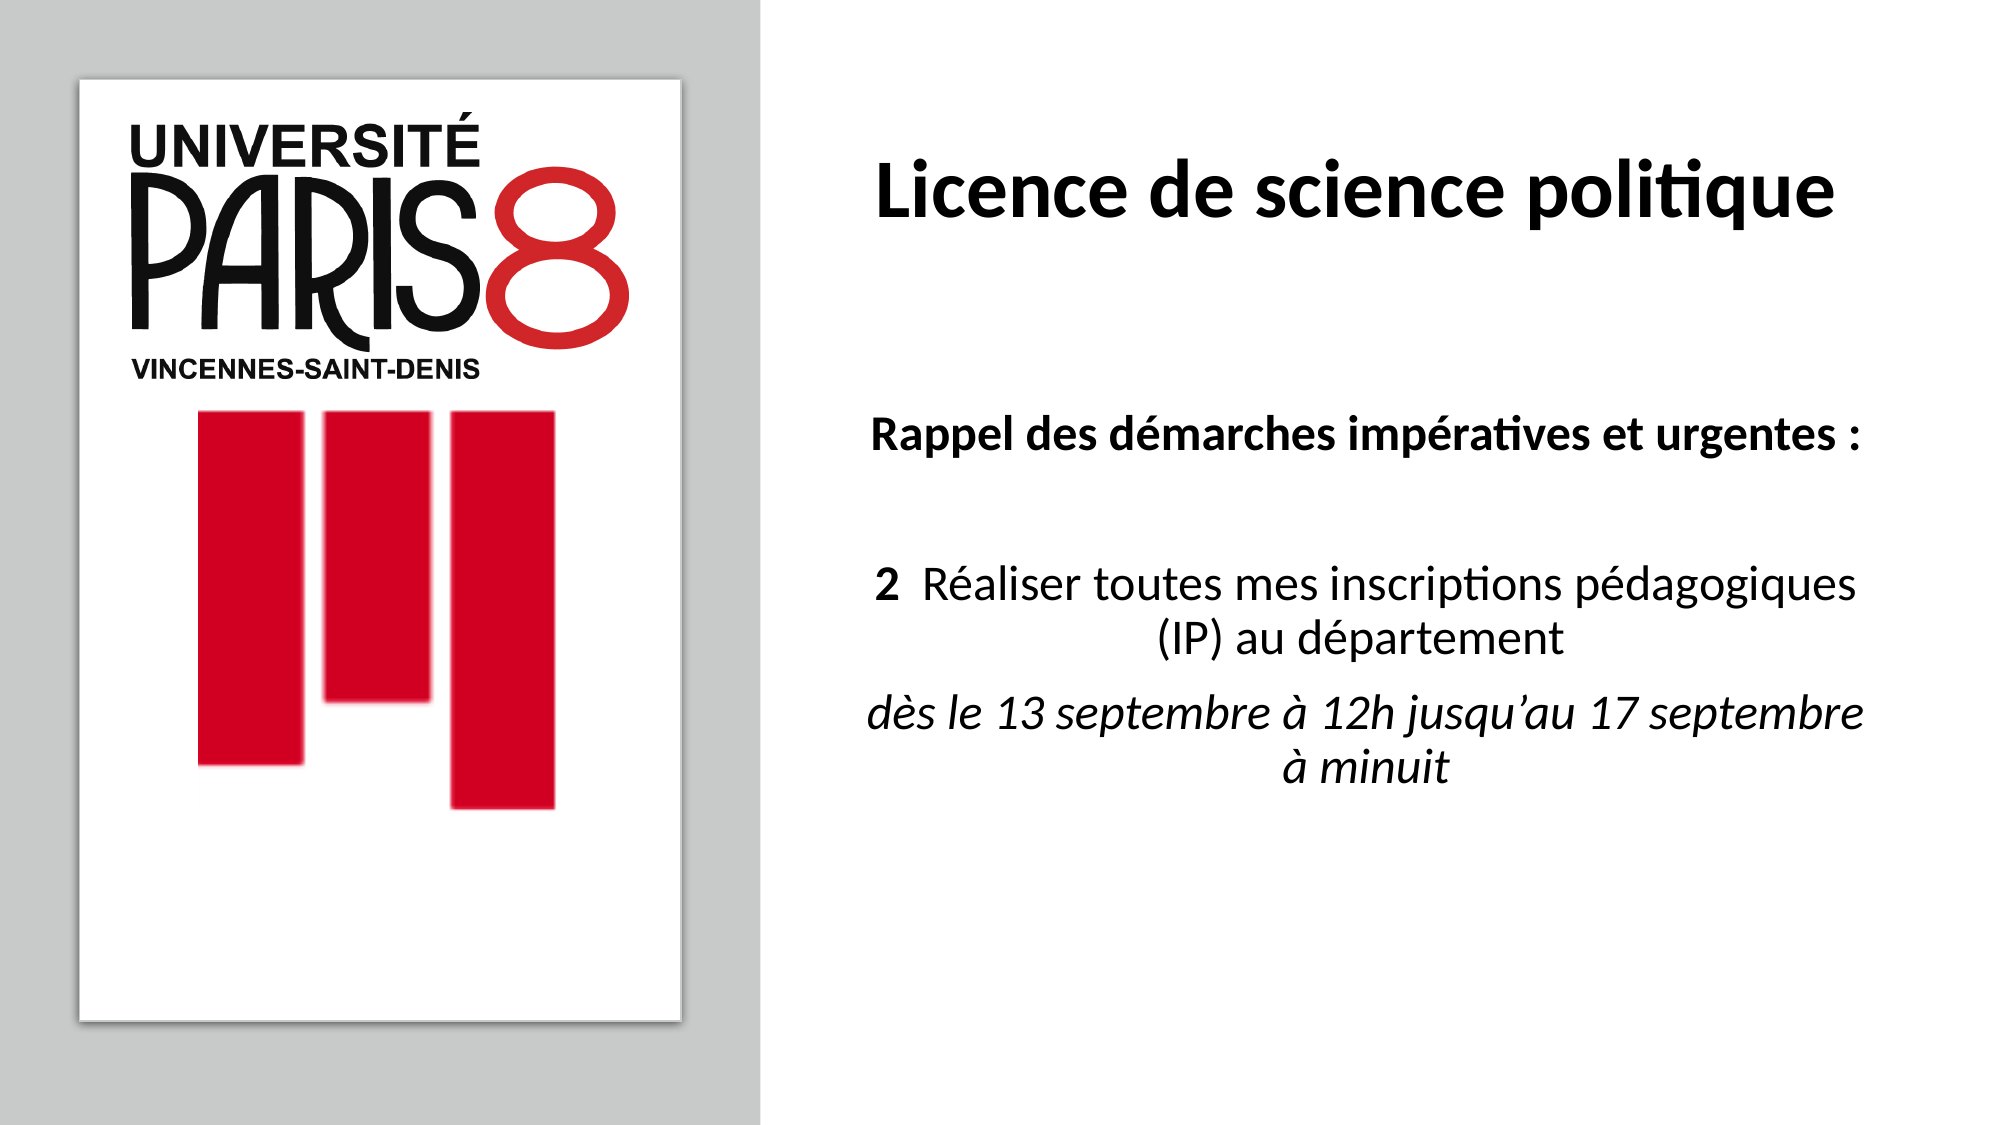

# Licence de science politique
Rappel des démarches impératives et urgentes :
2  Réaliser toutes mes inscriptions pédagogiques (IP) au département
dès le 13 septembre à 12h jusqu’au 17 septembre à minuit